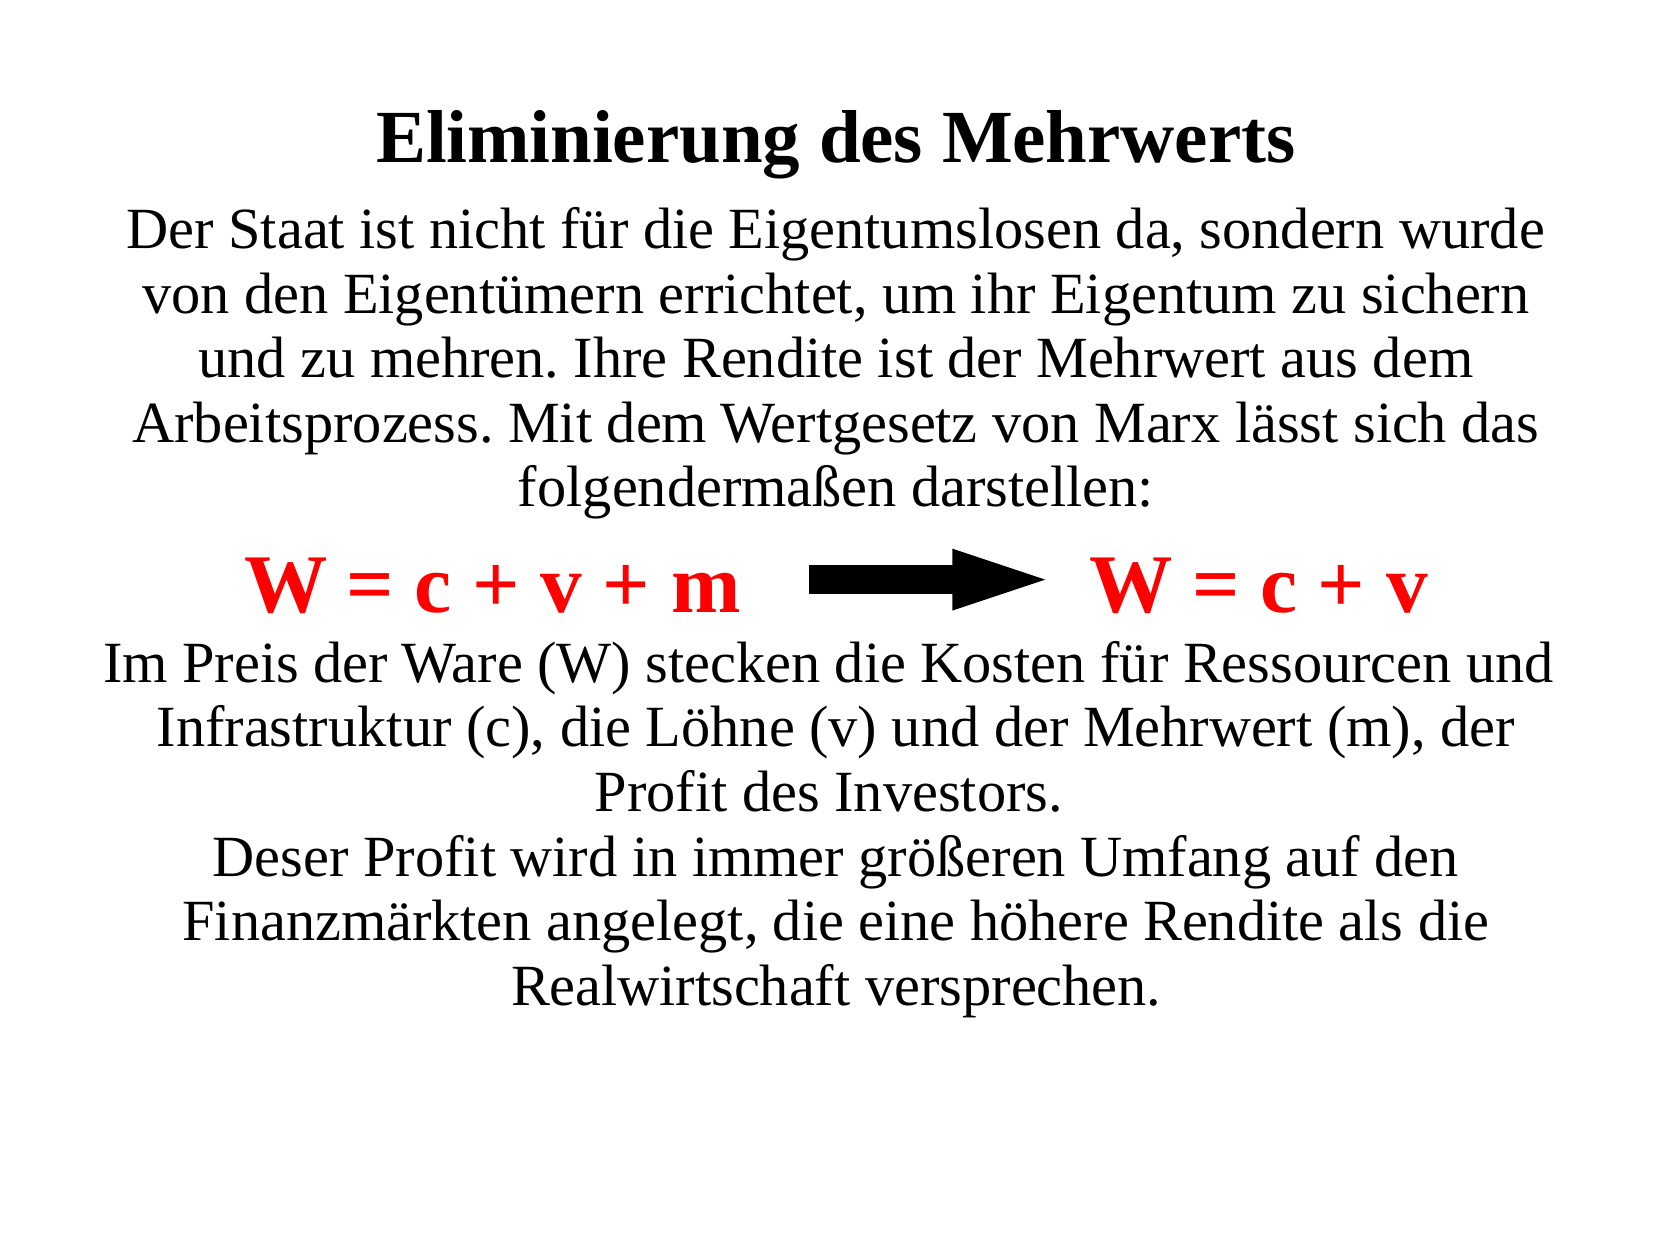

Eliminierung des Mehrwerts
Der Staat ist nicht für die Eigentumslosen da, sondern wurde von den Eigentümern errichtet, um ihr Eigentum zu sichern und zu mehren. Ihre Rendite ist der Mehrwert aus dem Arbeitsprozess. Mit dem Wertgesetz von Marx lässt sich das folgendermaßen darstellen:
W = c + v + m W = c + v
Im Preis der Ware (W) stecken die Kosten für Ressourcen und Infrastruktur (c), die Löhne (v) und der Mehrwert (m), der Profit des Investors.
Deser Profit wird in immer größeren Umfang auf den Finanzmärkten angelegt, die eine höhere Rendite als die Realwirtschaft versprechen.